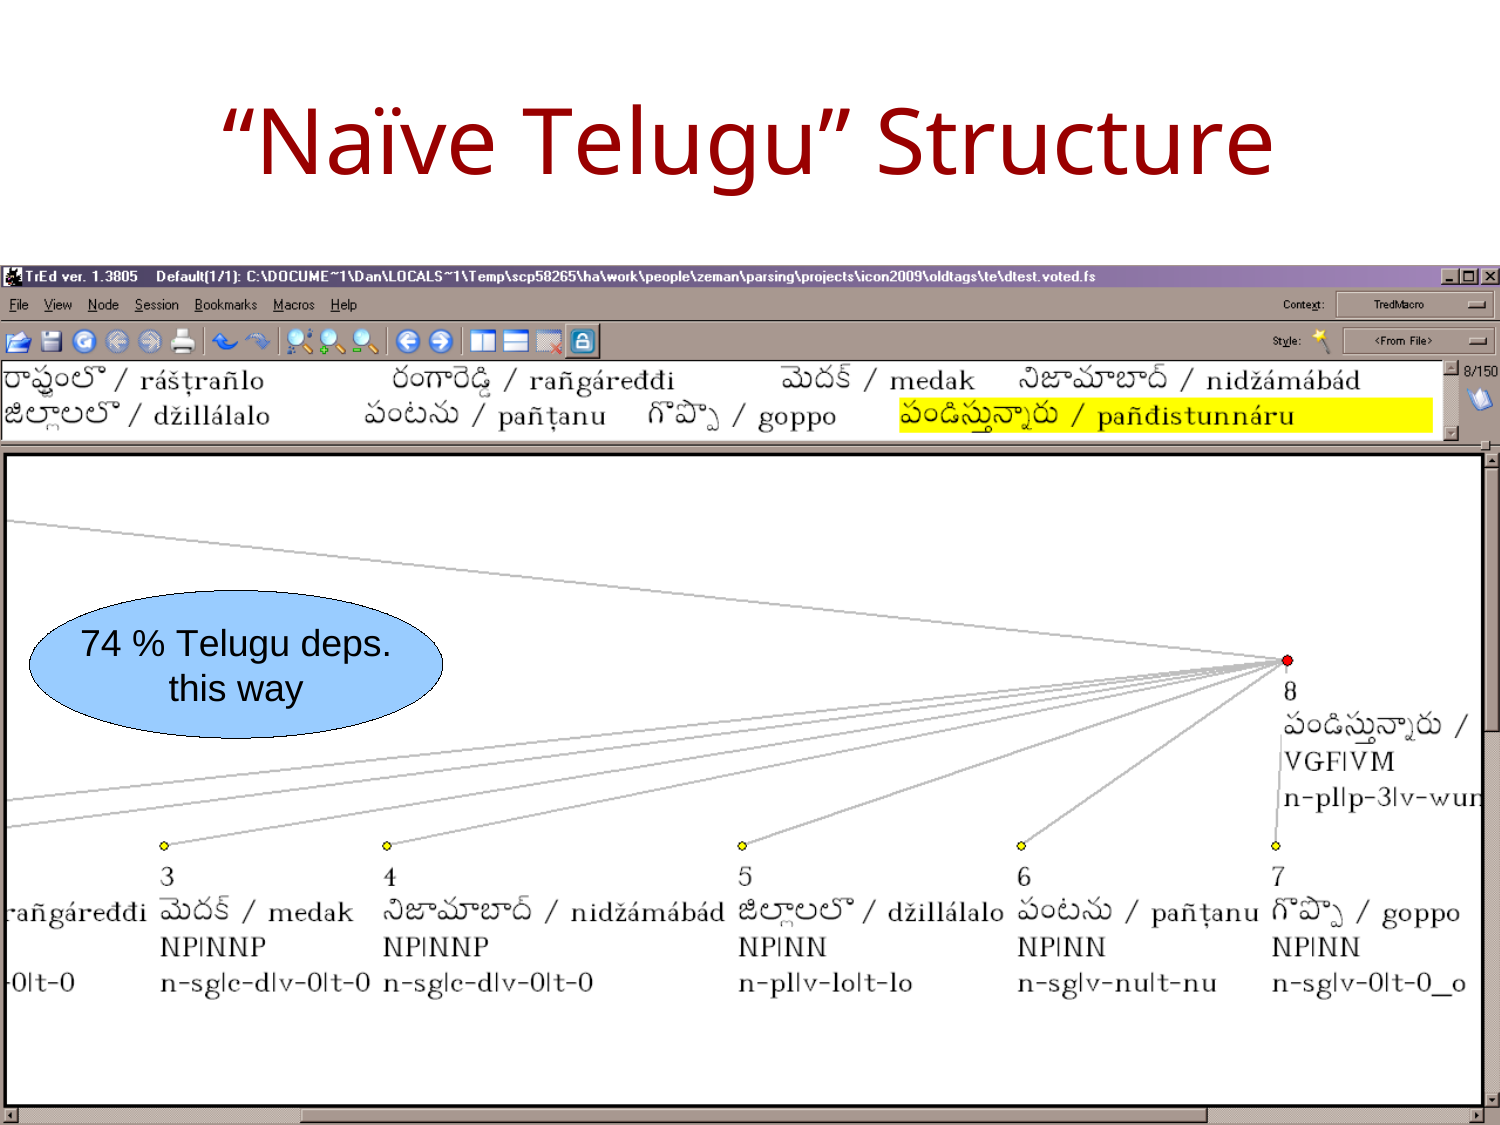

# “Naïve Telugu” Structure
74 % Telugu deps.
this way
ICON NLP Tools Contest, Hyderabad, 16.12.2009
13